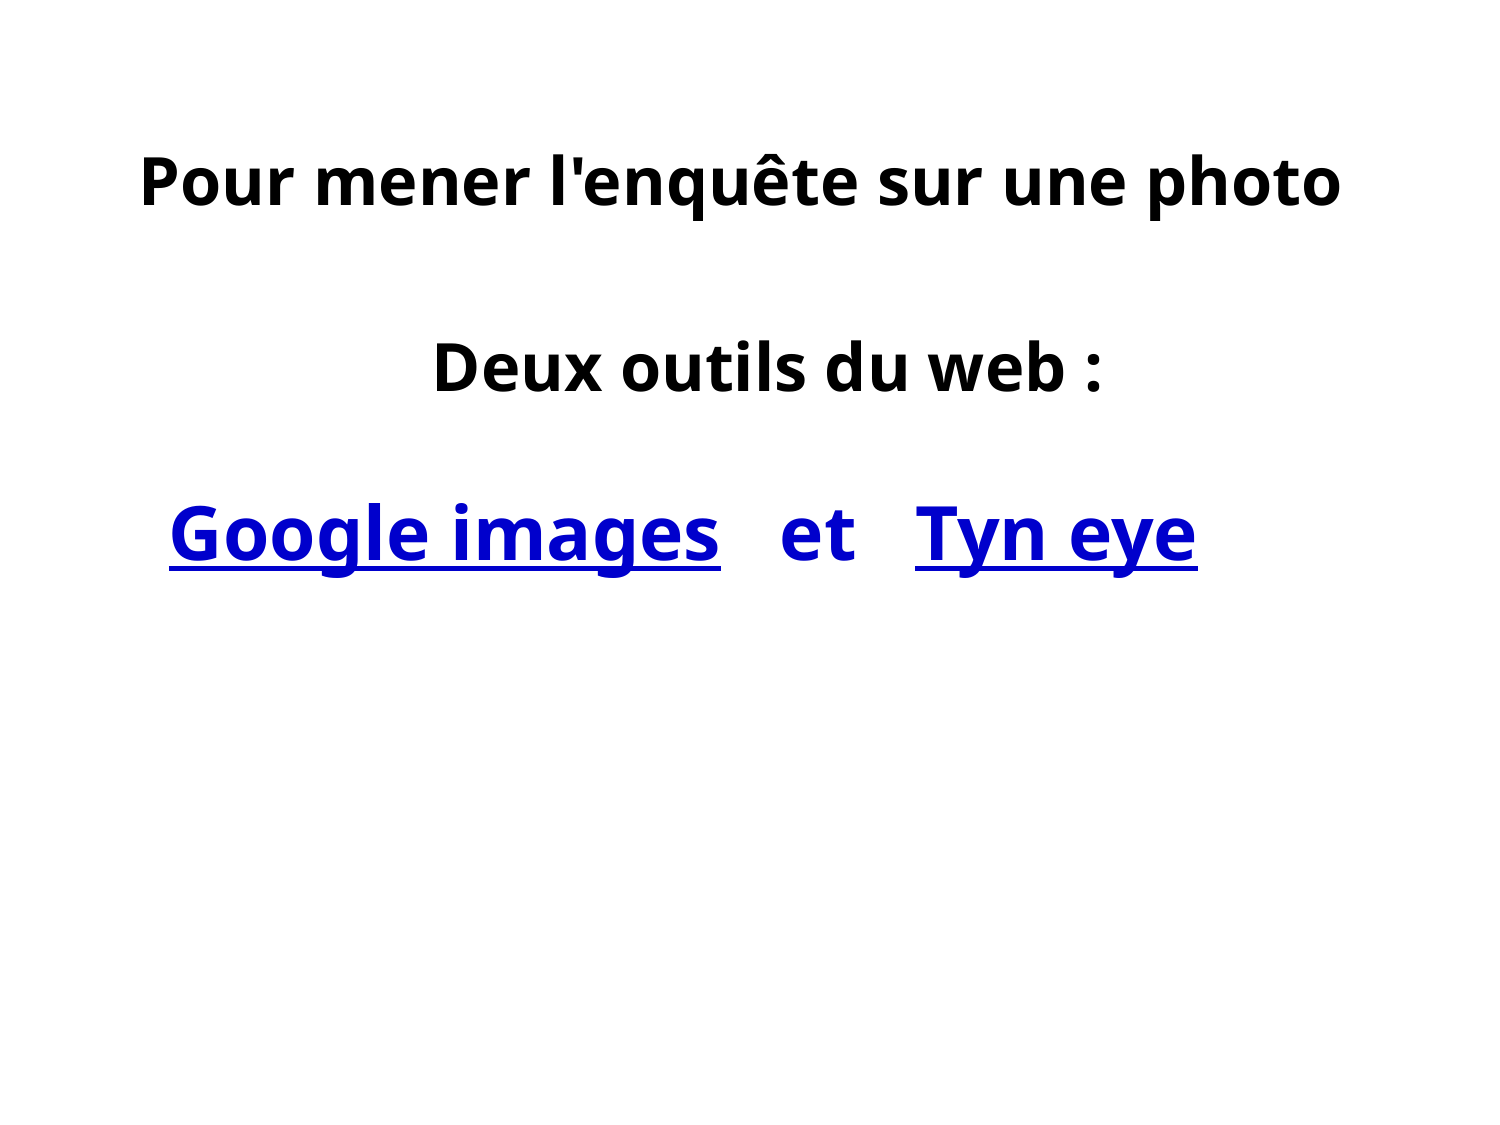

Pour mener l'enquête sur une photo
Deux outils du web :
 Google images et Tyn eye